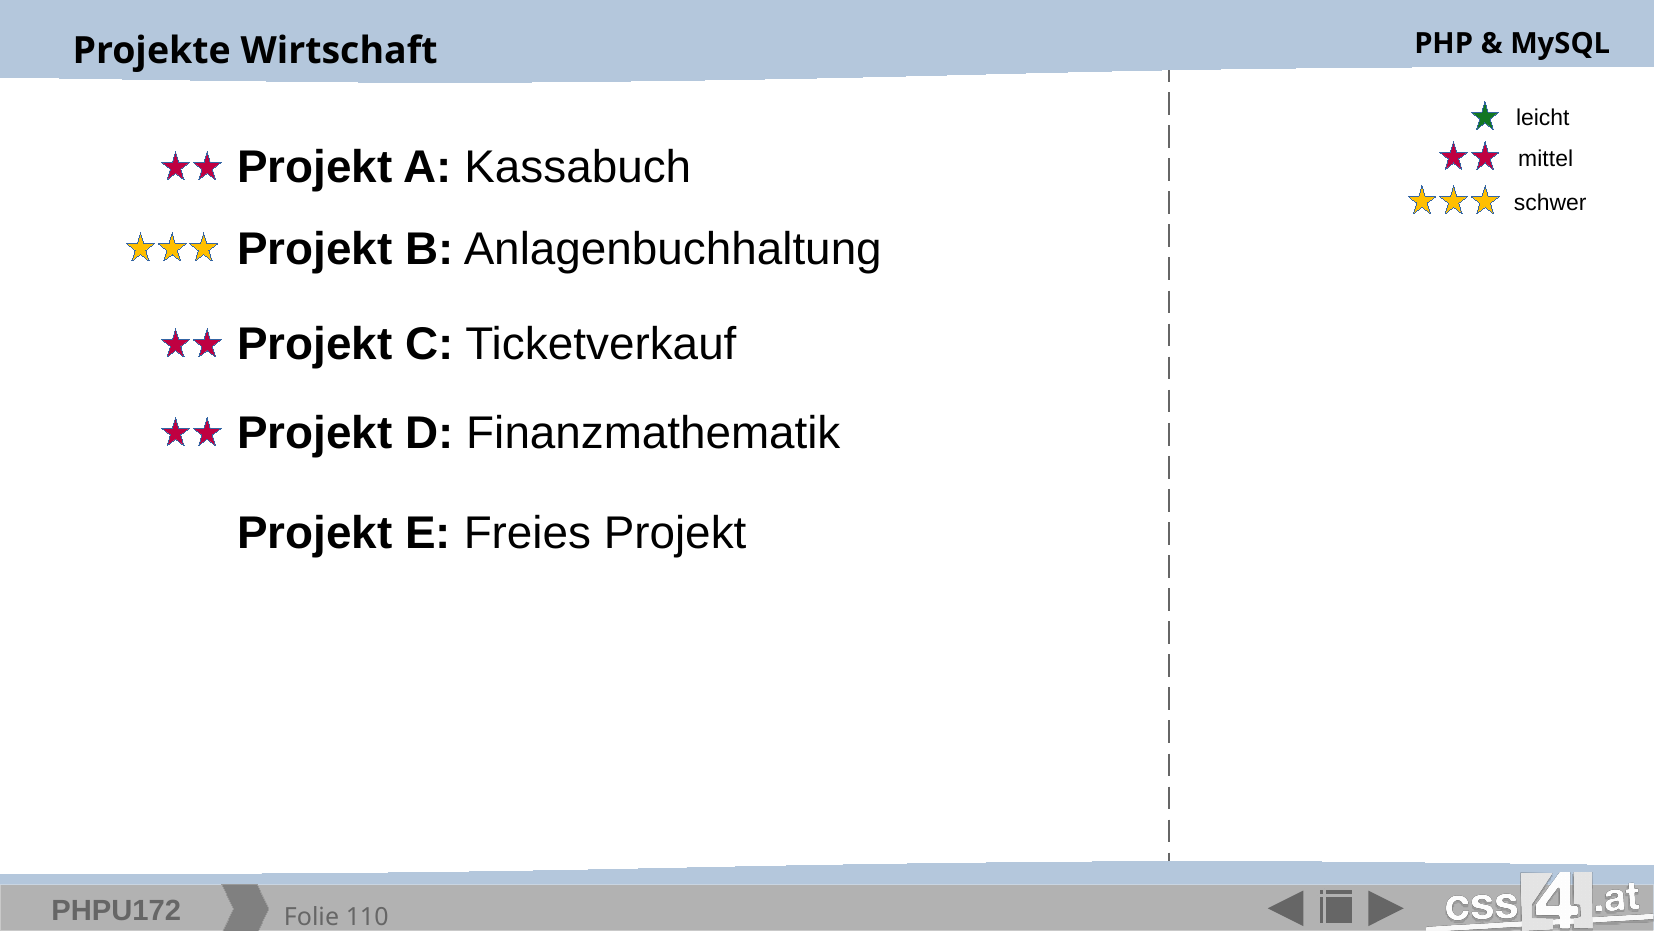

PHP & MySQL
Projekte Wirtschaft
leicht
Projekt A: Kassabuch
mittel
schwer
Projekt B: Anlagenbuchhaltung
Projekt C: Ticketverkauf
Projekt D: Finanzmathematik
Projekt E: Freies Projekt
PHPU172
Folie